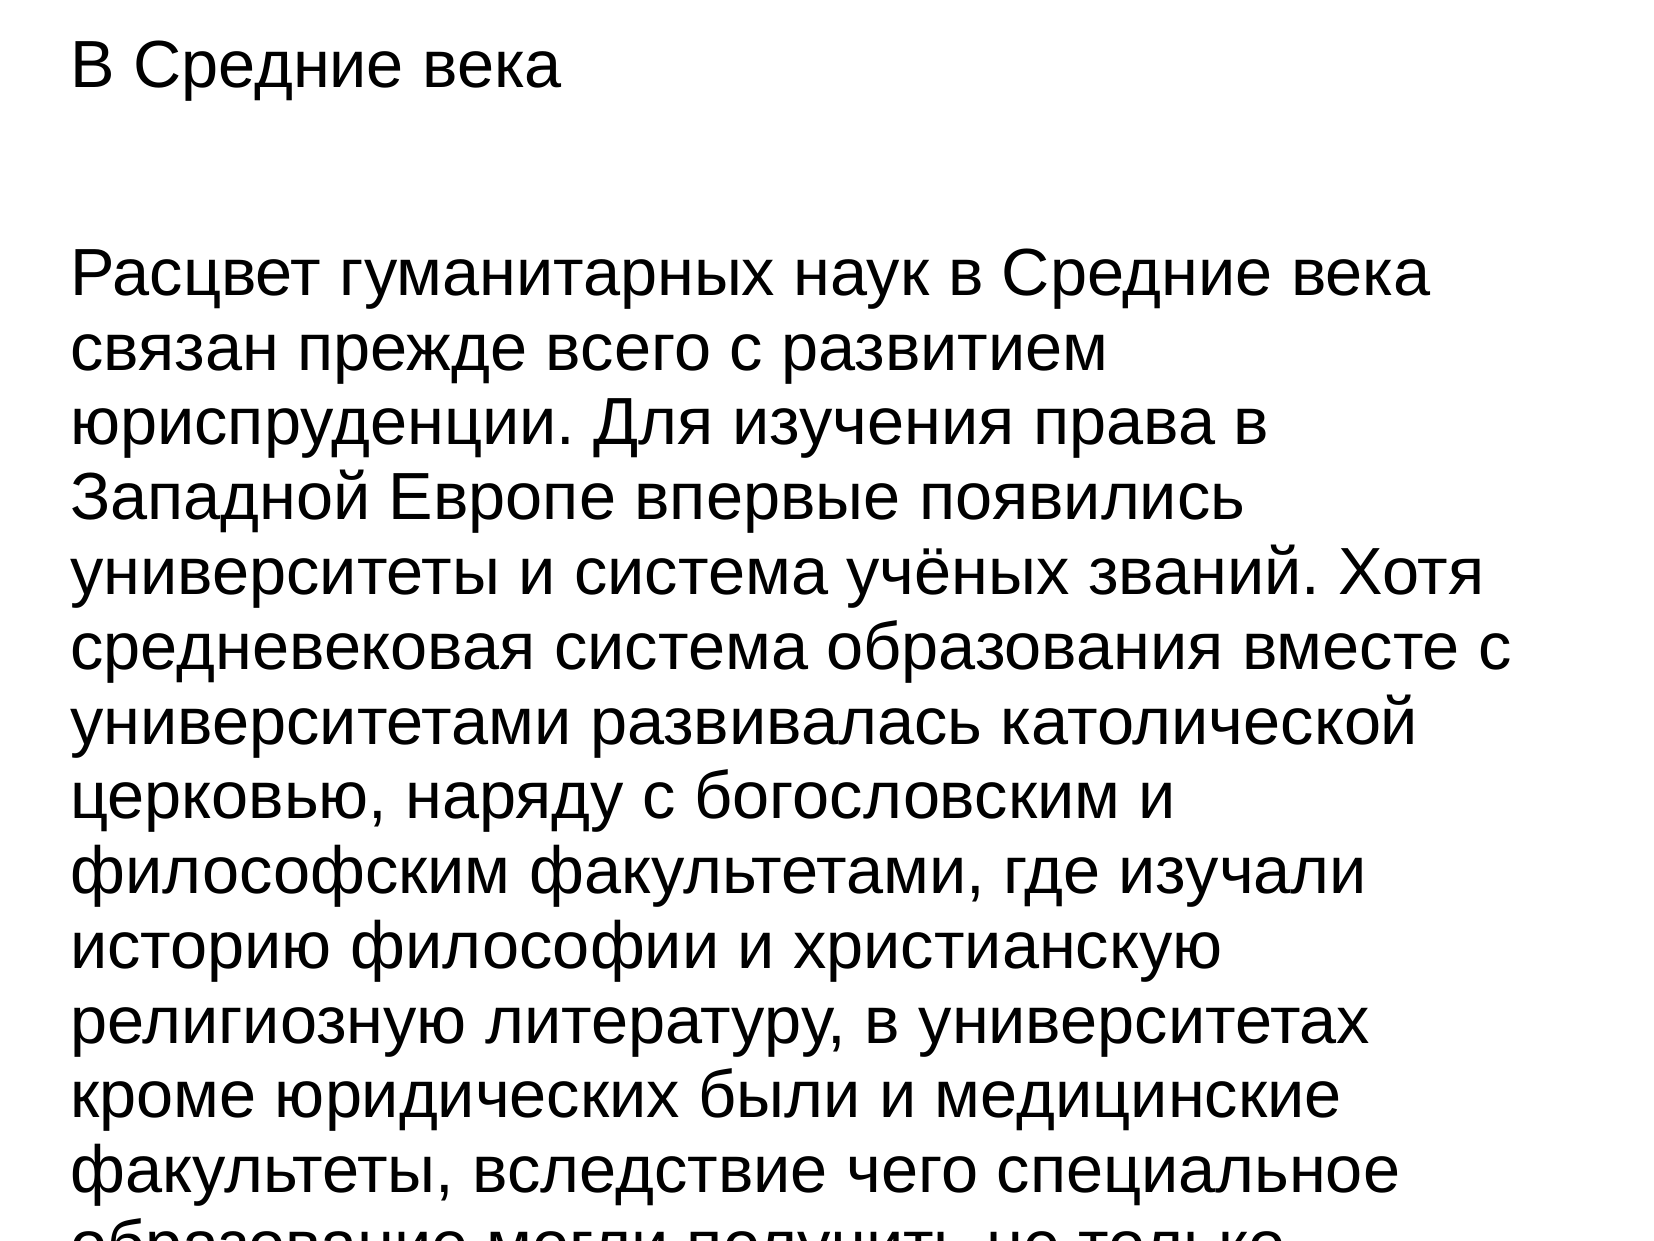

# В Средние века
Расцвет гуманитарных наук в Средние века связан прежде всего с развитием юриспруденции. Для изучения права в Западной Европе впервые появились университеты и система учёных званий. Хотя средневековая система образования вместе с университетами развивалась католической церковью, наряду с богословским и философским факультетами, где изучали историю философии и христианскую религиозную литературу, в университетах кроме юридических были и медицинские факультеты, вследствие чего специальное образование могли получить не только церковные деятели, но и врачи. Тем не менее, и в этот период учёные, такие как Беда Достопочтенный, Пьер Абеляр, Роджер Бэкон и Николай Коперник, преимущественно были церковными деятелями.